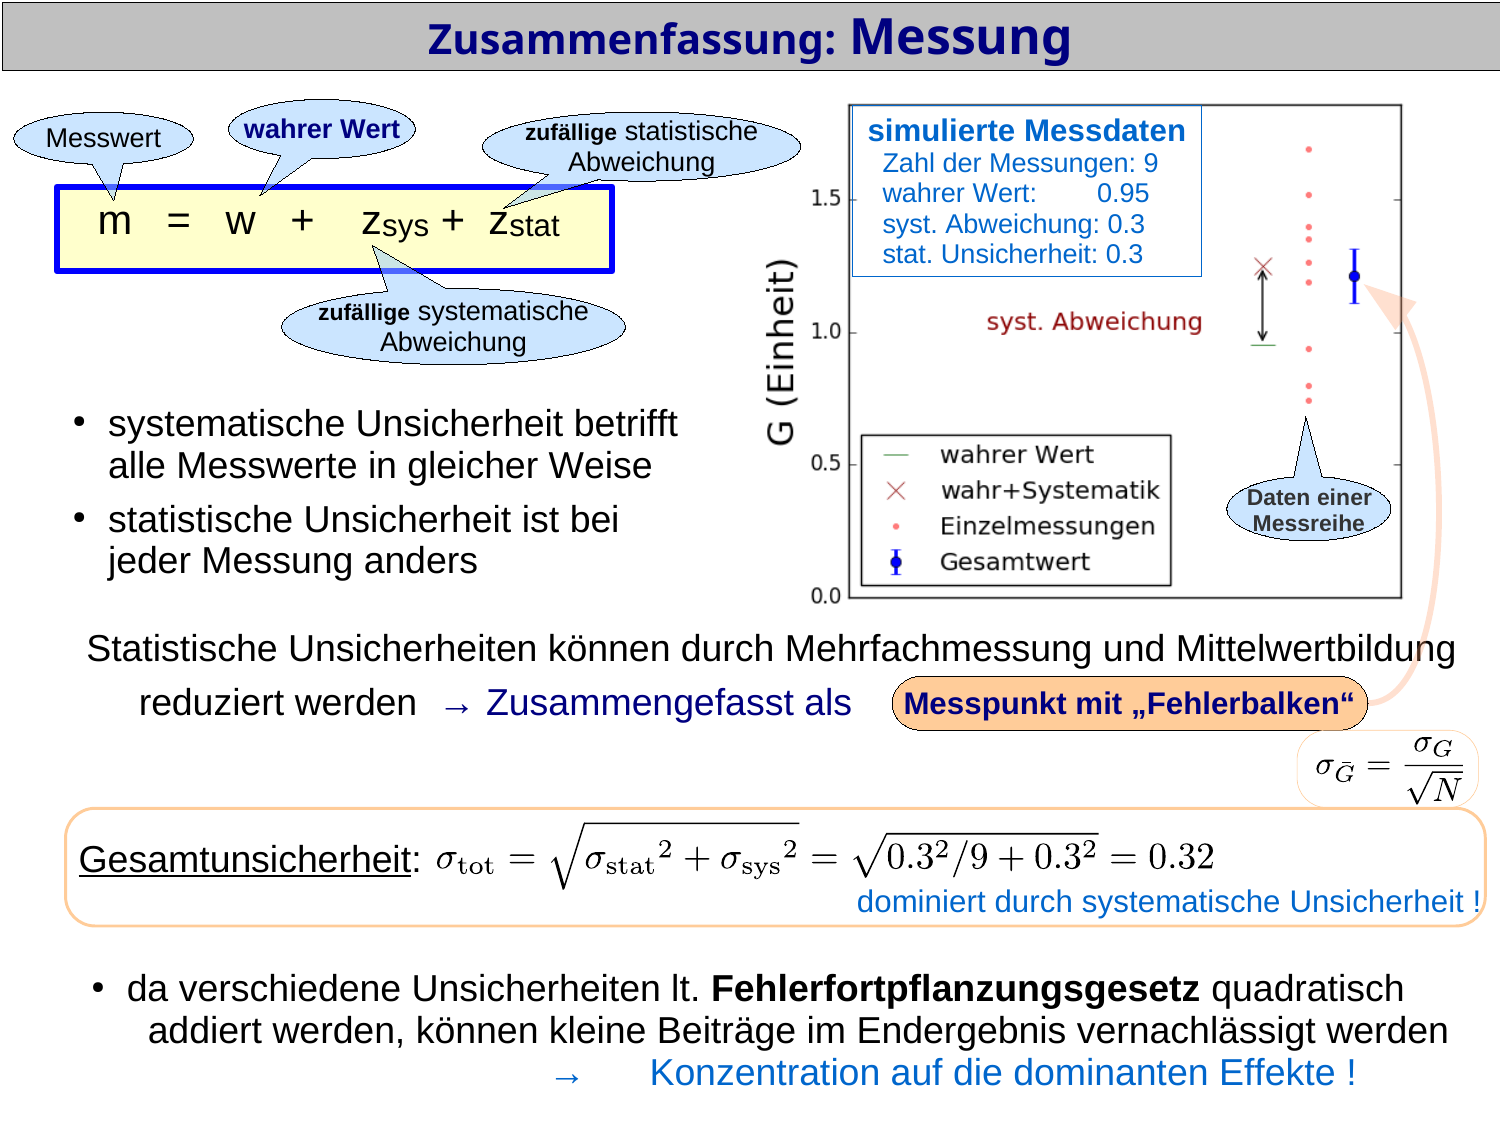

# Zusammenfassung: Messung
wahrer Wert
simulierte Messdaten
 Zahl der Messungen: 9
 wahrer Wert: 0.95
 syst. Abweichung: 0.3
 stat. Unsicherheit: 0.3
 zufällige statistische
Abweichung
Messwert
 m = w + zsys + zstat
 zufällige systematische
Abweichung
systematische Unsicherheit betrifft
alle Messwerte in gleicher Weise
statistische Unsicherheit ist bei
jeder Messung anders
 Daten einer
Messreihe
Statistische Unsicherheiten können durch Mehrfachmessung und Mittelwertbildung
 reduziert werden → Zusammengefasst als
Messpunkt mit „Fehlerbalken“
Gesamtunsicherheit:
dominiert durch systematische Unsicherheit !
da verschiedene Unsicherheiten lt. Fehlerfortpflanzungsgesetz quadratisch
 addiert werden, können kleine Beiträge im Endergebnis vernachlässigt werden
 		 → Konzentration auf die dominanten Effekte !